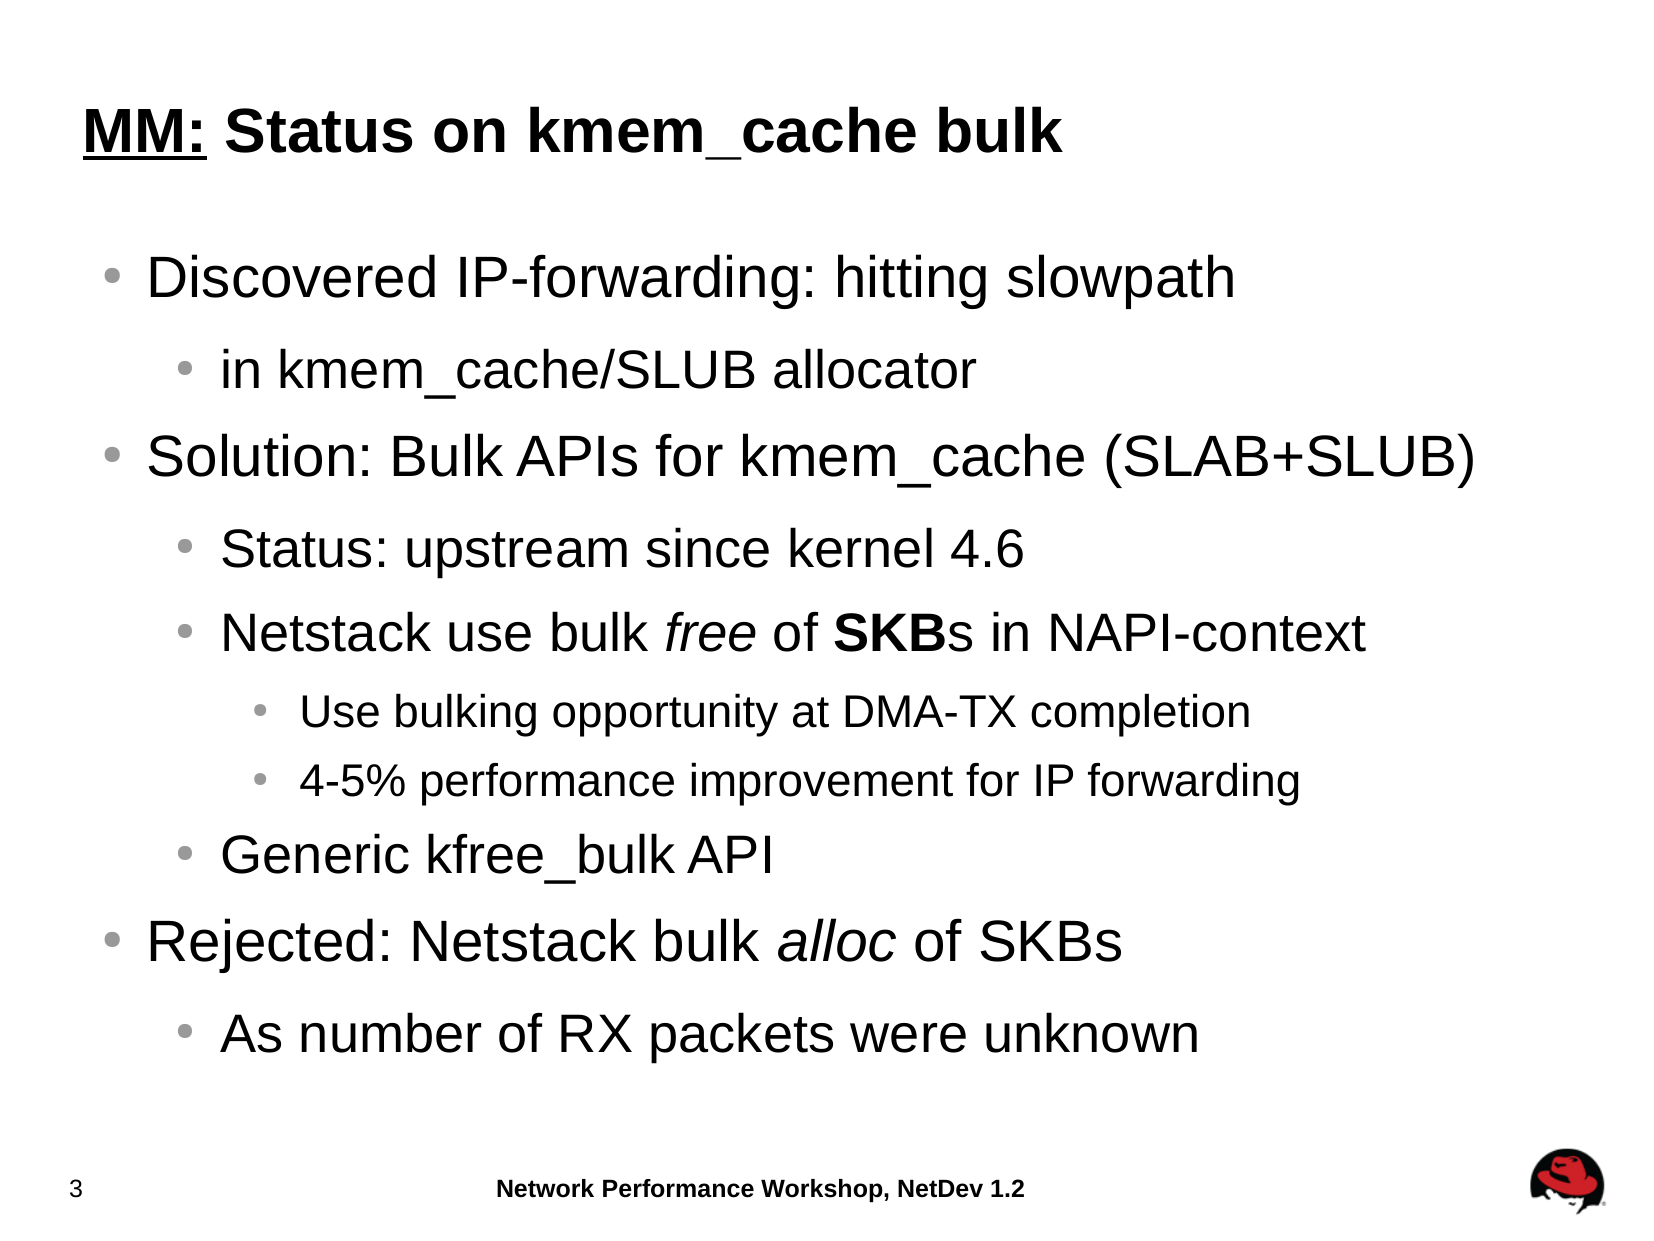

# MM: Status on kmem_cache bulk
Discovered IP-forwarding: hitting slowpath
in kmem_cache/SLUB allocator
Solution: Bulk APIs for kmem_cache (SLAB+SLUB)
Status: upstream since kernel 4.6
Netstack use bulk free of SKBs in NAPI-context
Use bulking opportunity at DMA-TX completion
4-5% performance improvement for IP forwarding
Generic kfree_bulk API
Rejected: Netstack bulk alloc of SKBs
As number of RX packets were unknown